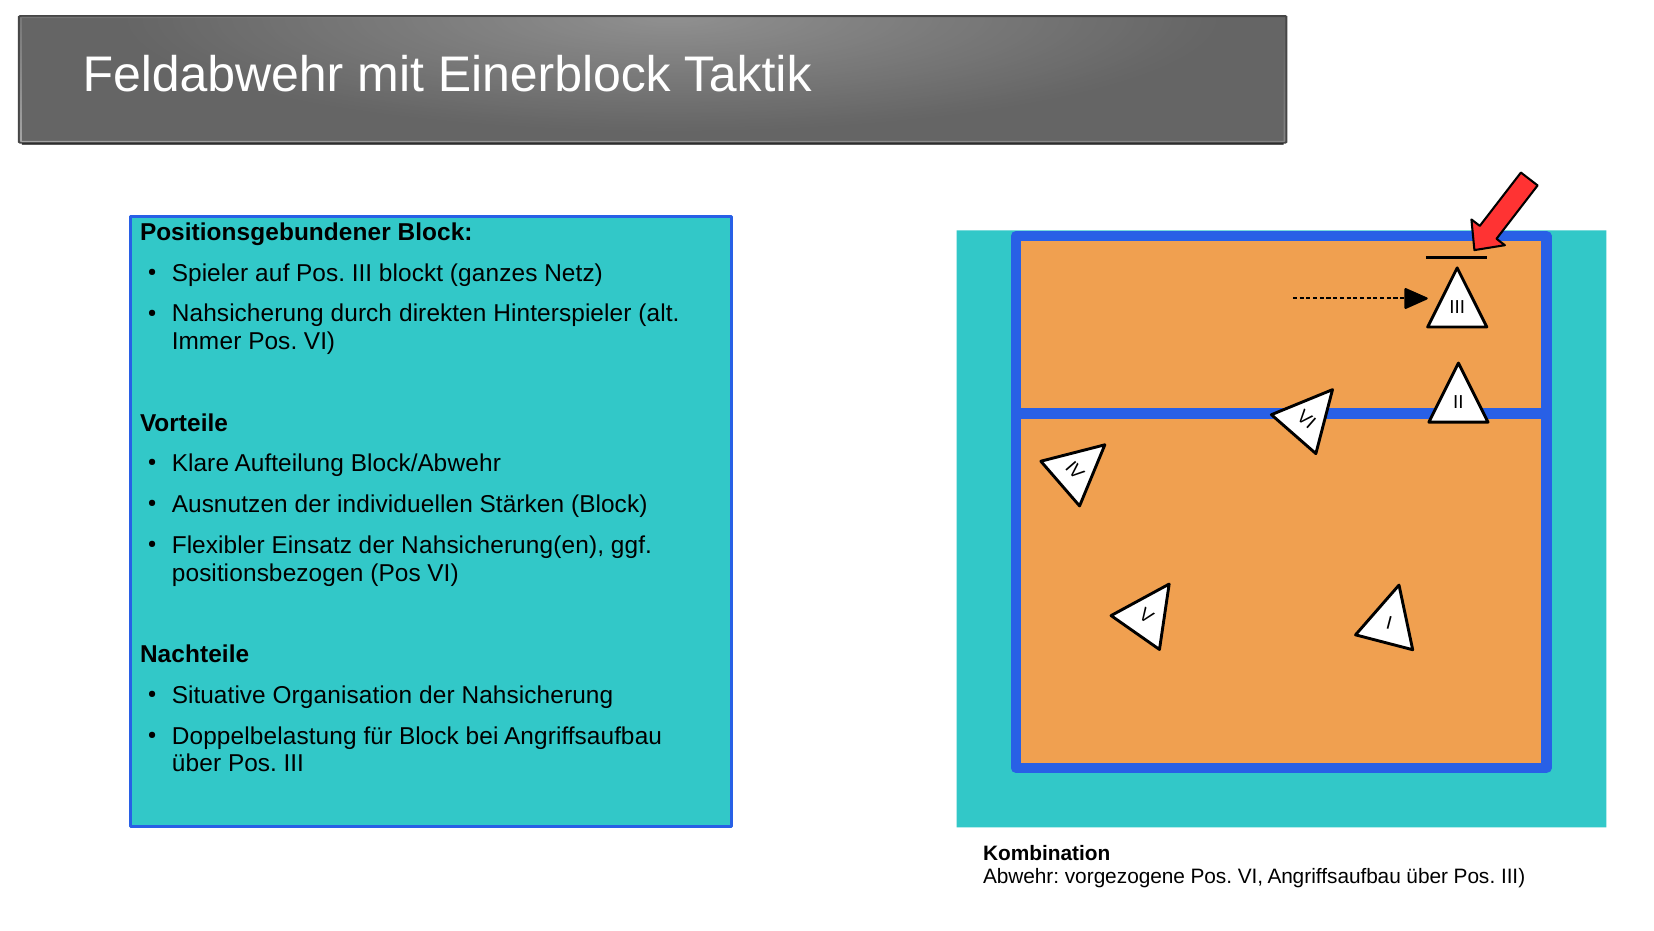

# Feldabwehr mit Einerblock Taktik
Positionsgebundener Block:
Spieler auf Pos. III blockt (ganzes Netz)
Nahsicherung durch direkten Hinterspieler (alt. Immer Pos. VI)
Vorteile
Klare Aufteilung Block/Abwehr
Ausnutzen der individuellen Stärken (Block)
Flexibler Einsatz der Nahsicherung(en), ggf. positionsbezogen (Pos VI)
Nachteile
Situative Organisation der Nahsicherung
Doppelbelastung für Block bei Angriffsaufbau über Pos. III
f
III
II
VI
IV
V
I
Kombination
Abwehr: vorgezogene Pos. VI, Angriffsaufbau über Pos. III)
I
I
I
I
I
I
II
II
II
III
III
III
IV
IV
IV
V
V
V
VI
VI
VI